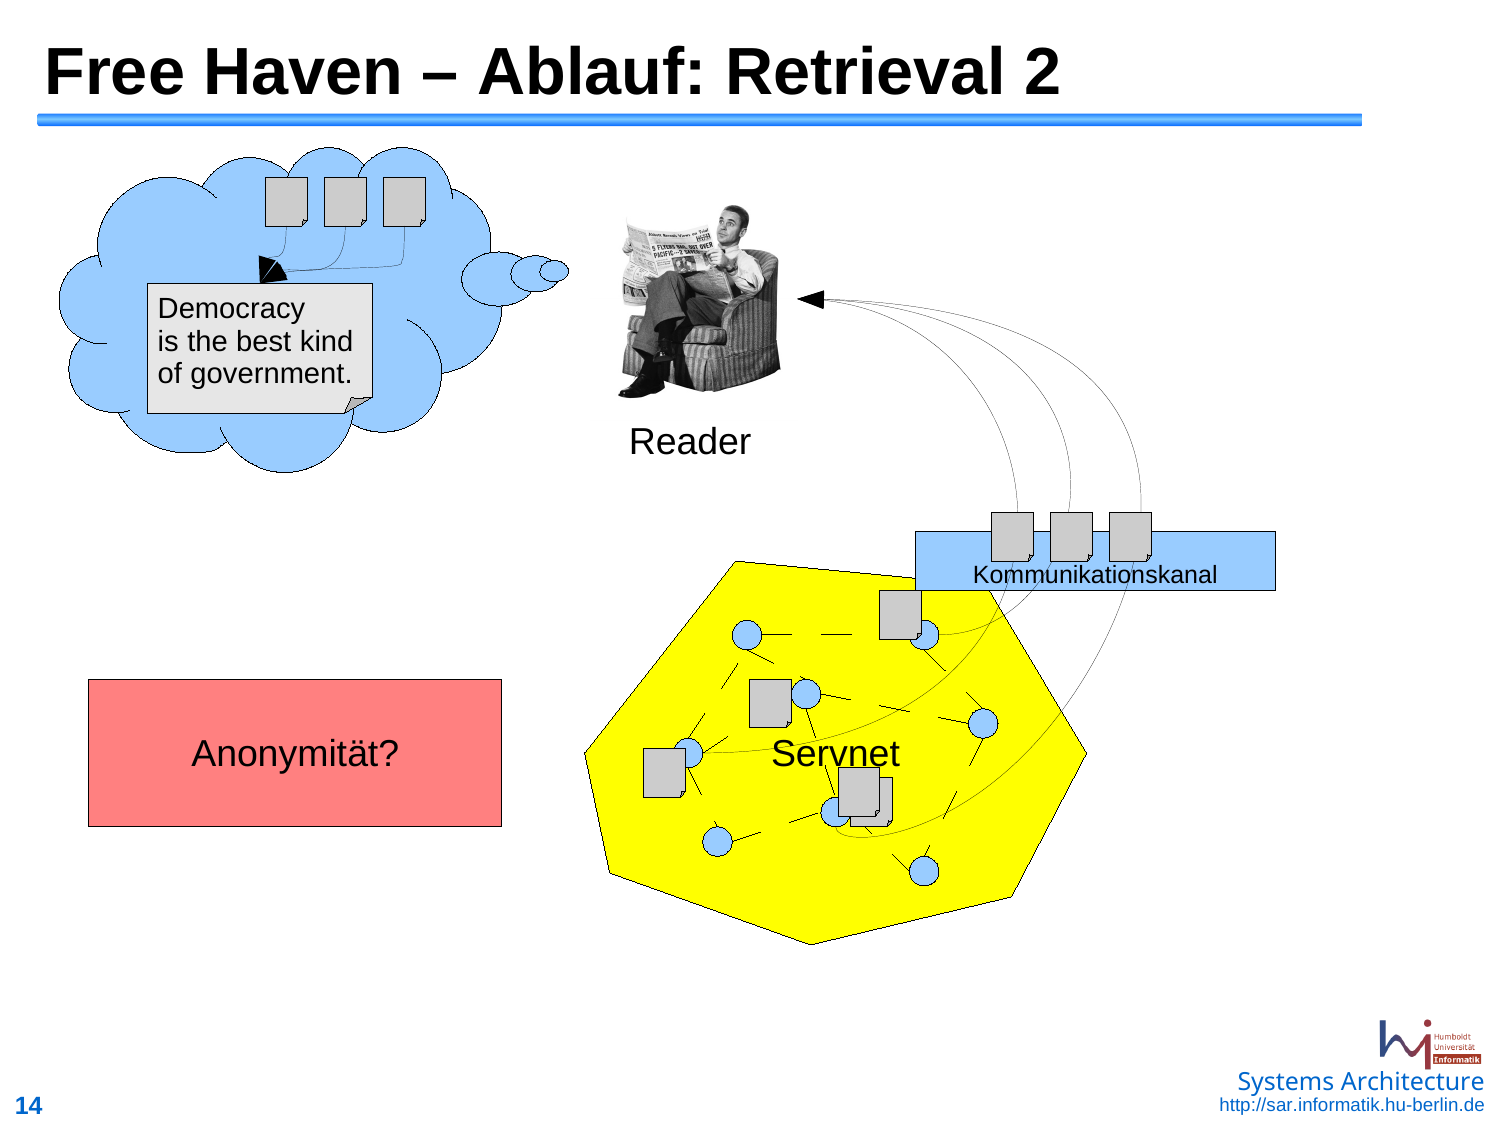

# Free Haven – Ablauf: Retrieval 2
Democracy
is the best kind
of government.
Reader
Kommunikationskanal
Servnet
Anonymität?